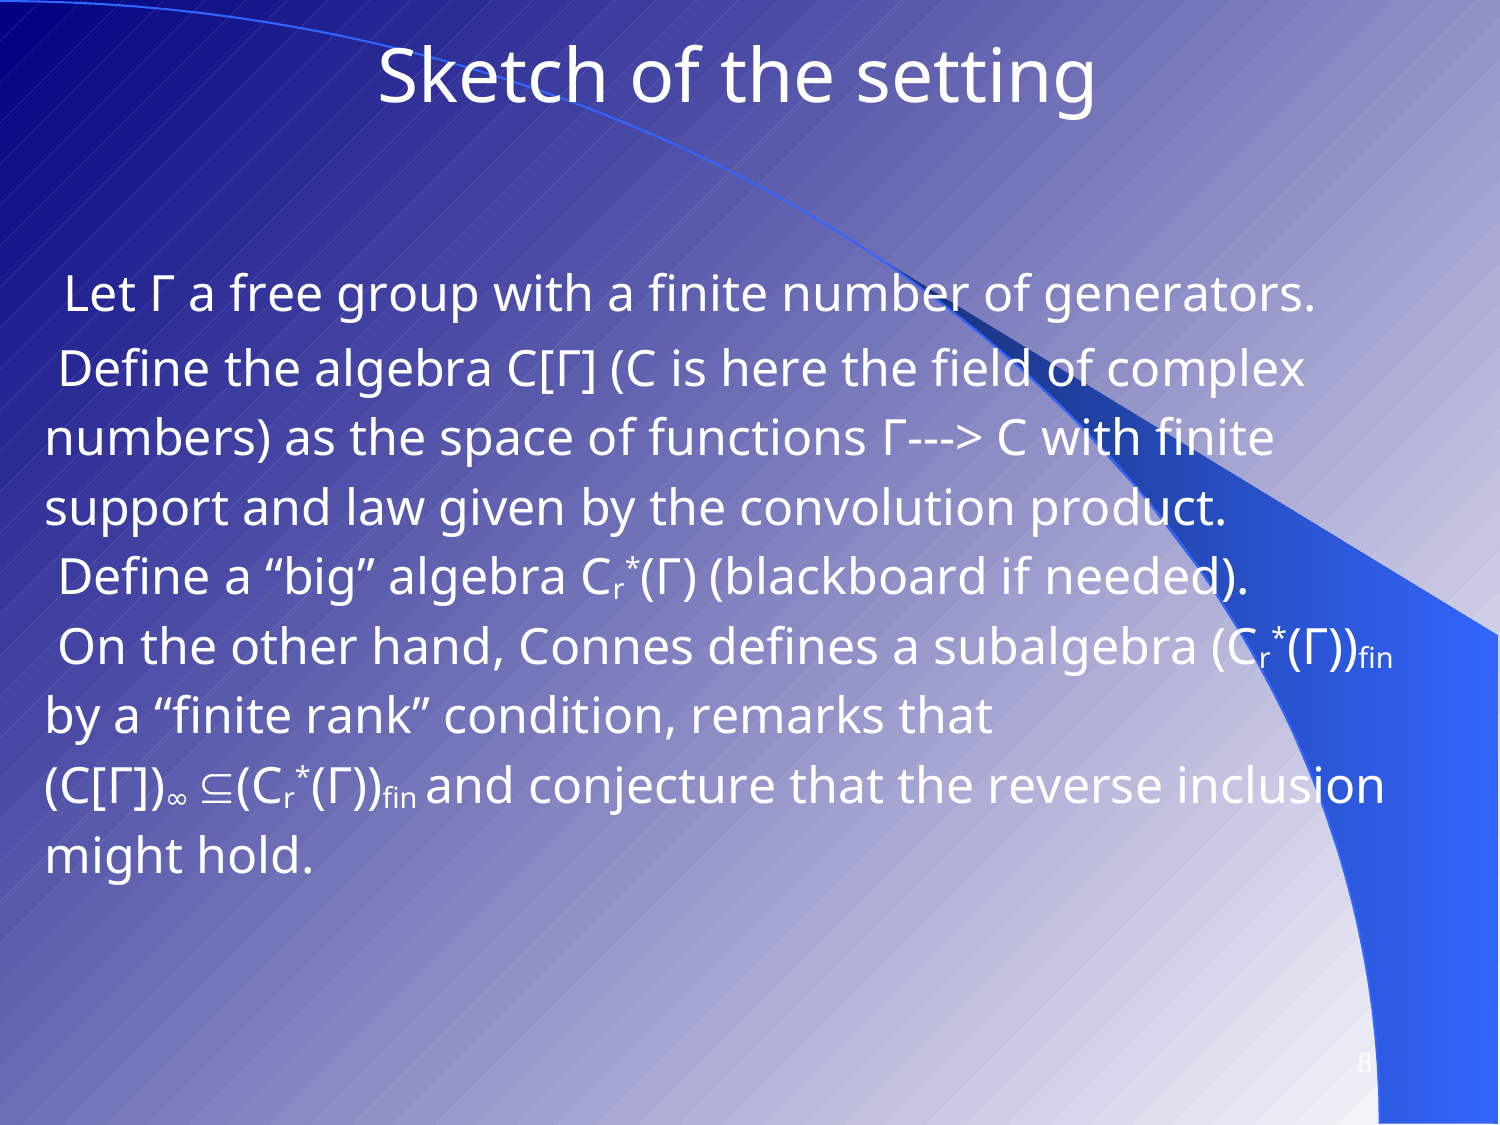

Sketch of the setting
 Let Г a free group with a finite number of generators.
 Define the algebra C[Г] (C is here the field of complex numbers) as the space of functions Г---> C with finite support and law given by the convolution product.
 Define a “big” algebra Cr*(Г) (blackboard if needed).
 On the other hand, Connes defines a subalgebra (Cr*(Г))fin by a “finite rank” condition, remarks that
(C[Г])∞ (Cr*(Г))fin and conjecture that the reverse inclusion might hold.
8